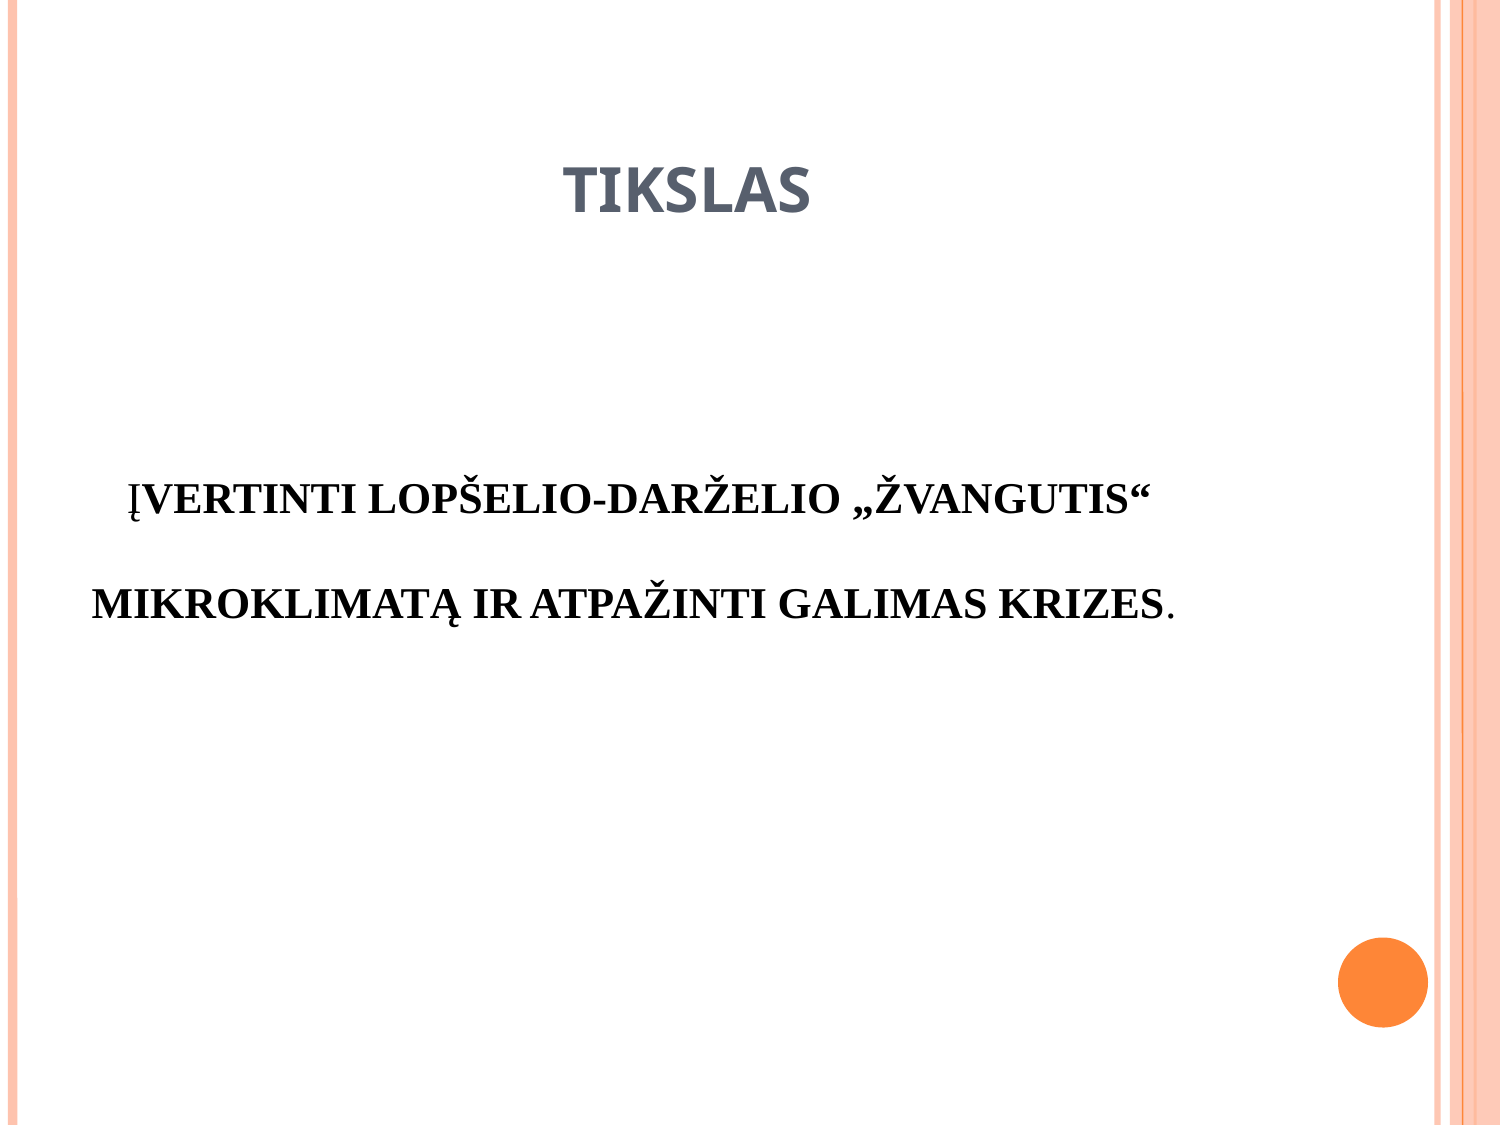

# TIKSLAS
ĮVERTINTI LOPŠELIO-DARŽELIO „ŽVANGUTIS“ MIKROKLIMATĄ IR ATPAŽINTI GALIMAS KRIZES.